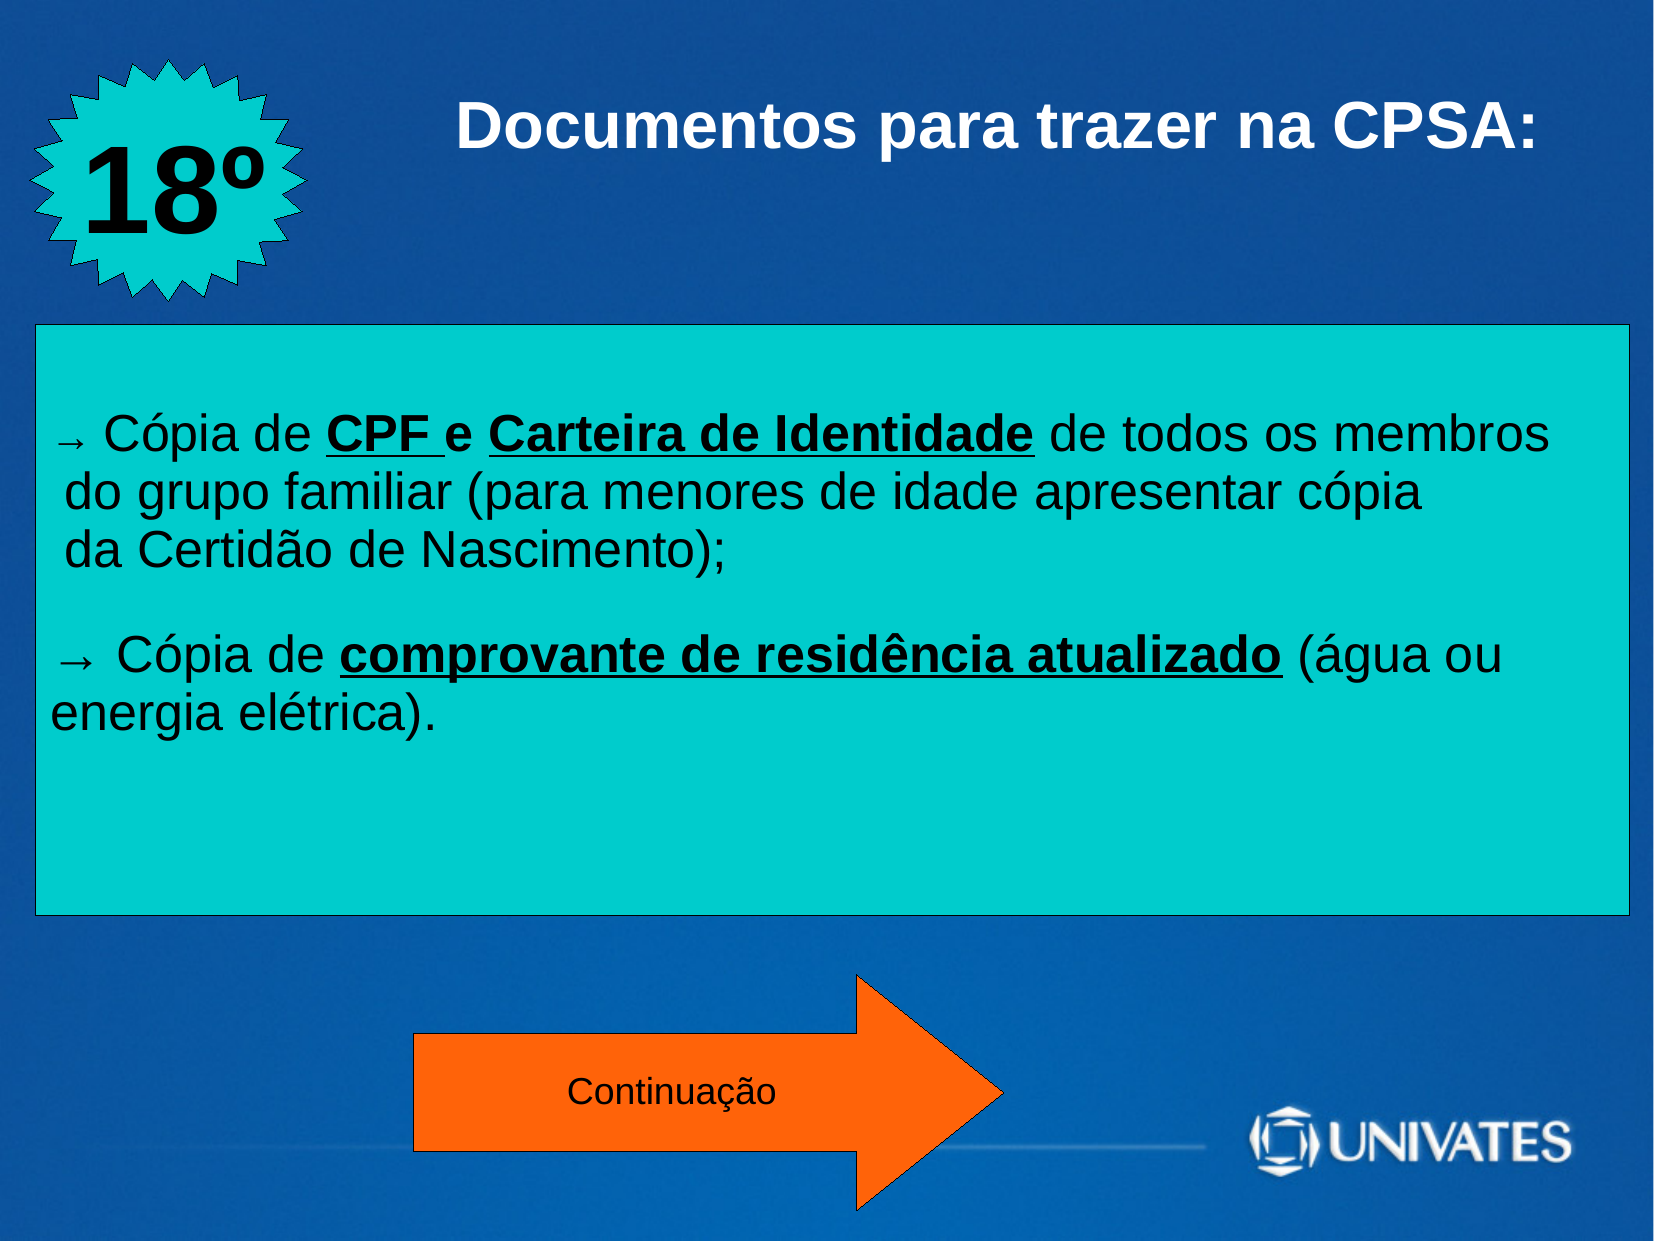

# 18º
Documentos para trazer na CPSA:
→ Cópia de CPF e Carteira de Identidade de todos os membros
 do grupo familiar (para menores de idade apresentar cópia
 da Certidão de Nascimento);
→ Cópia de comprovante de residência atualizado (água ou
energia elétrica).
Continuação